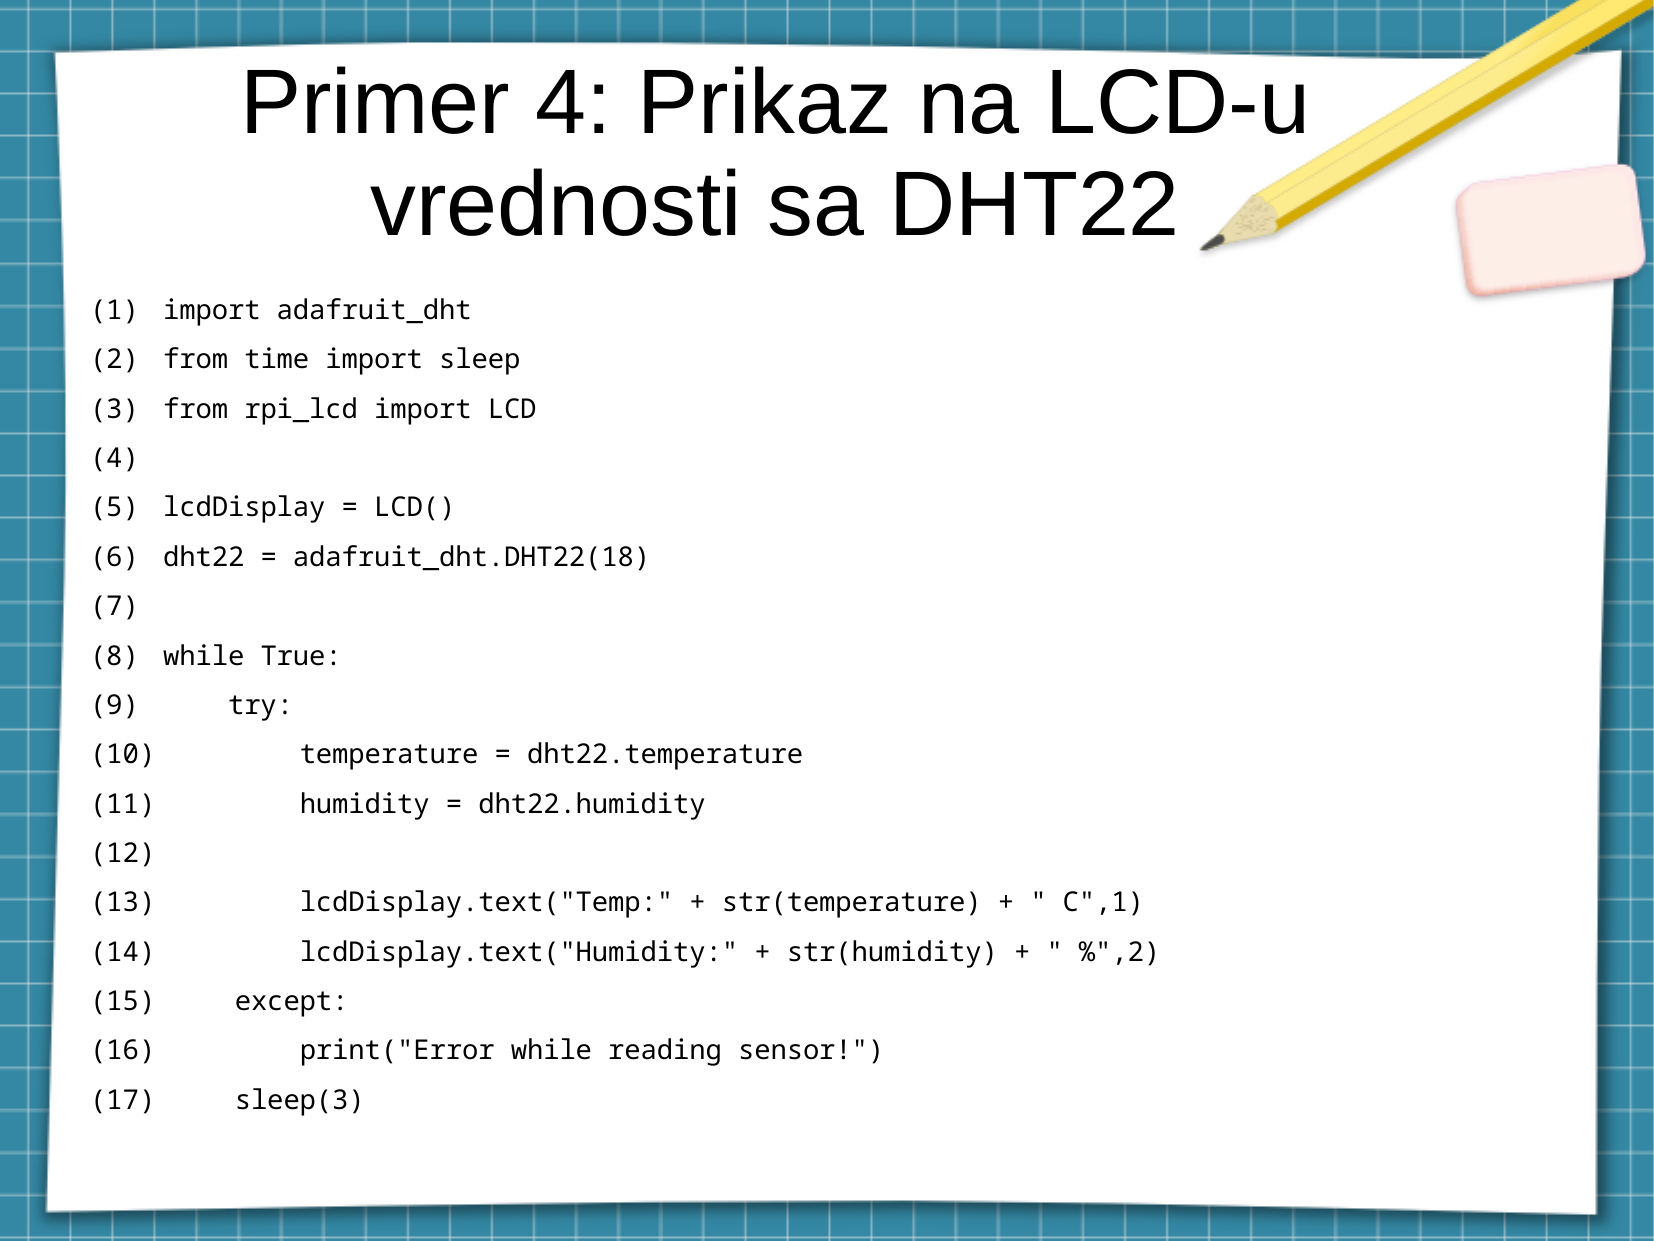

# Primer 4: Prikaz na LCD-u vrednosti sa DHT22
import adafruit_dht
from time import sleep
from rpi_lcd import LCD
lcdDisplay = LCD()
dht22 = adafruit_dht.DHT22(18)
while True:
 try:
 temperature = dht22.temperature
 humidity = dht22.humidity
 lcdDisplay.text("Temp:" + str(temperature) + " C",1)
 lcdDisplay.text("Humidity:" + str(humidity) + " %",2)
 except:
 print("Error while reading sensor!")
 sleep(3)